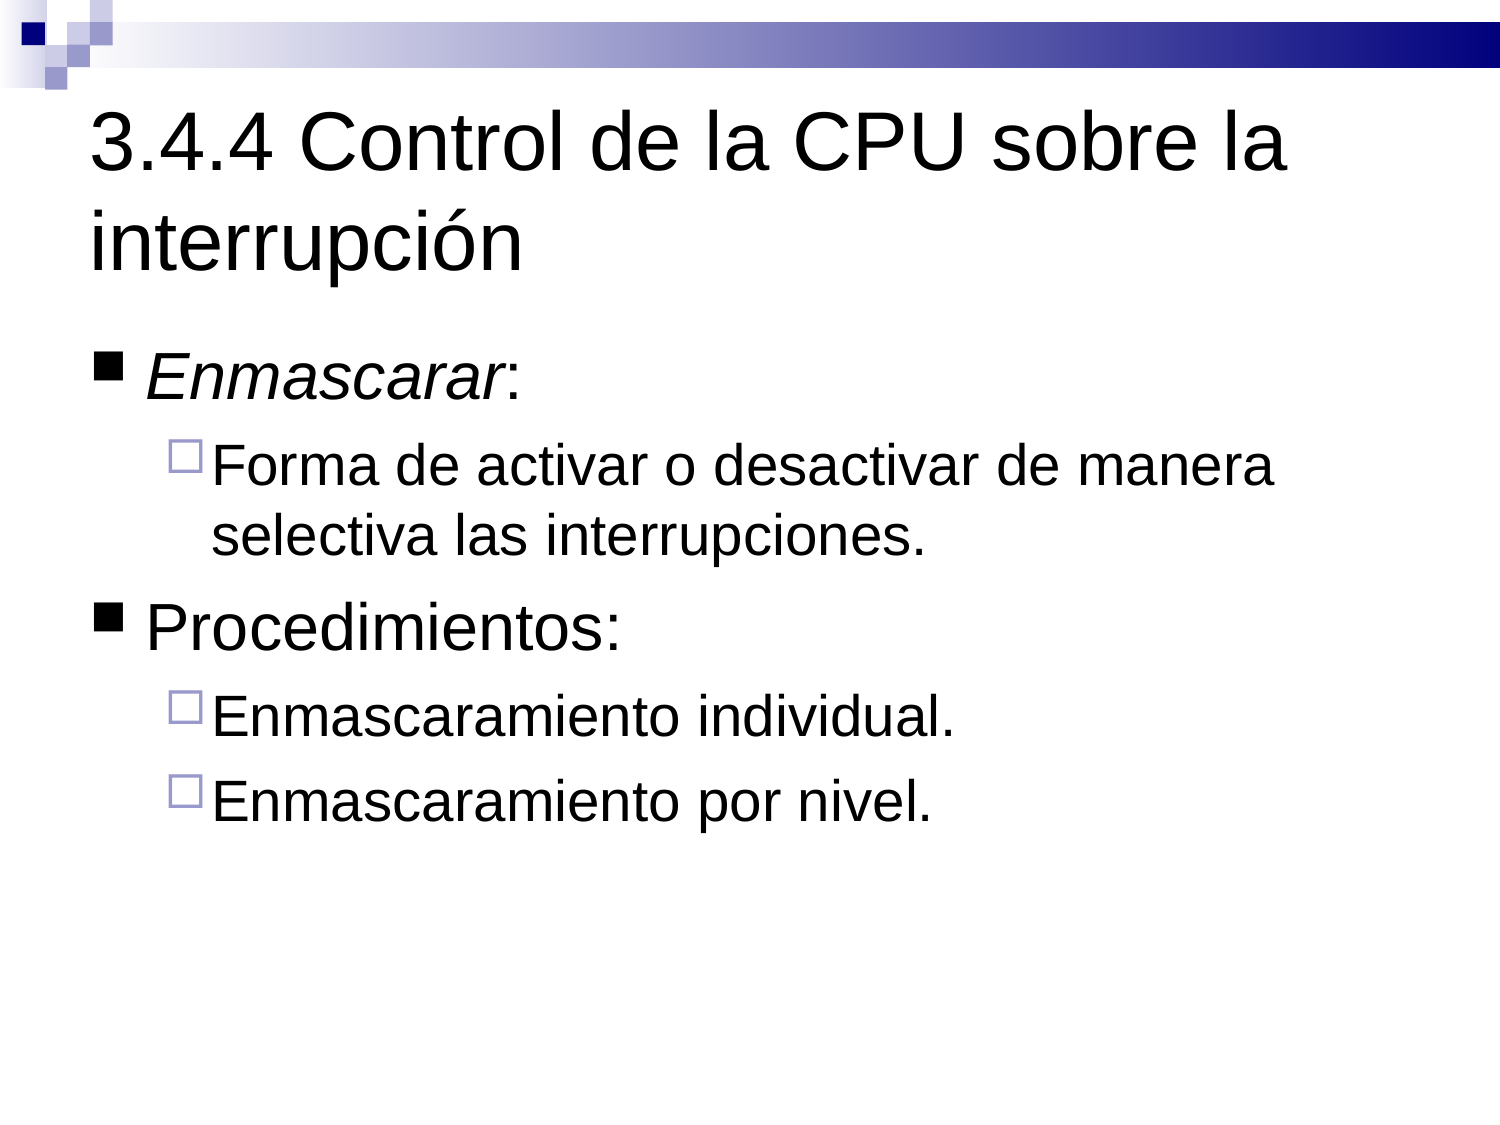

# 3.4.4 Control de la CPU sobre la interrupción
Enmascarar:
Forma de activar o desactivar de manera selectiva las interrupciones.
Procedimientos:
Enmascaramiento individual.
Enmascaramiento por nivel.